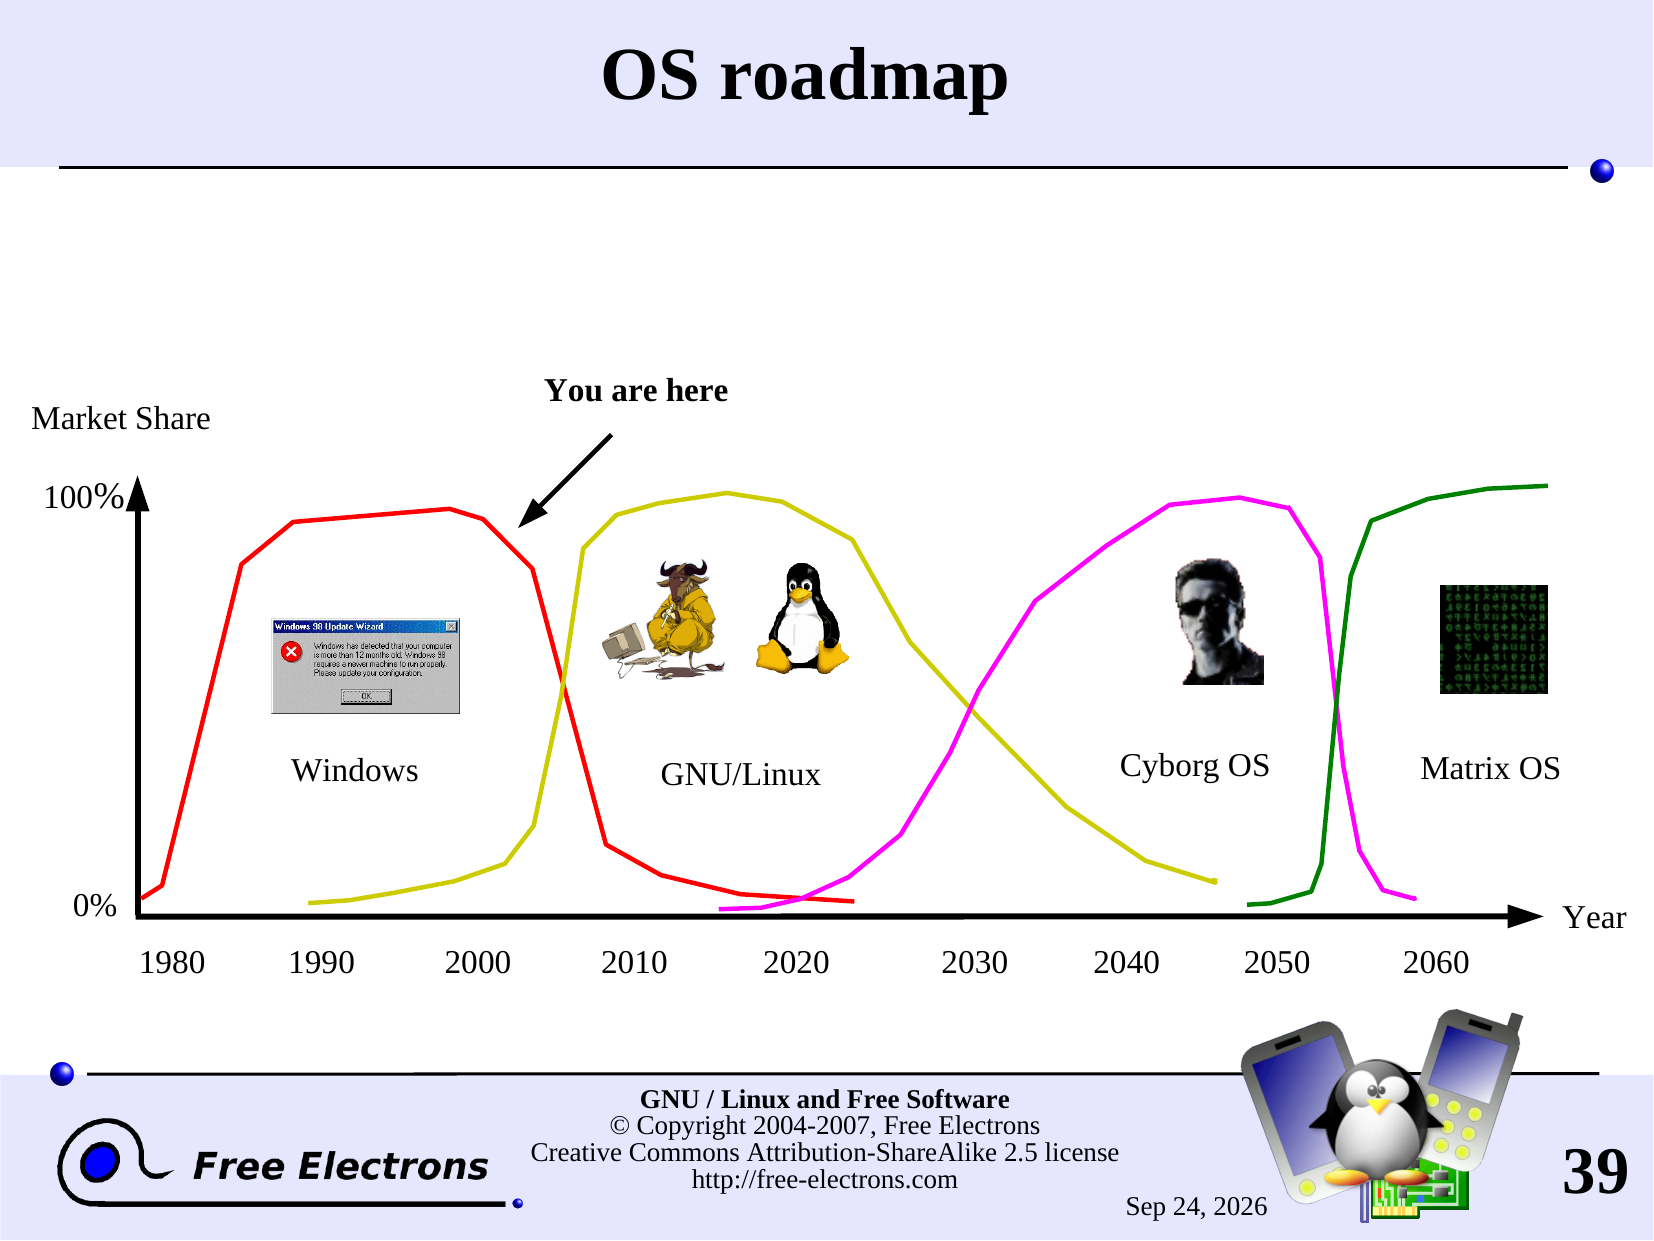

# OS roadmap
You are here
Market Share
100%
Cyborg OS
Matrix OS
Windows
GNU/Linux
0%
Year
1980
1990
2000
2010
2020
2030
2040
2050
2060